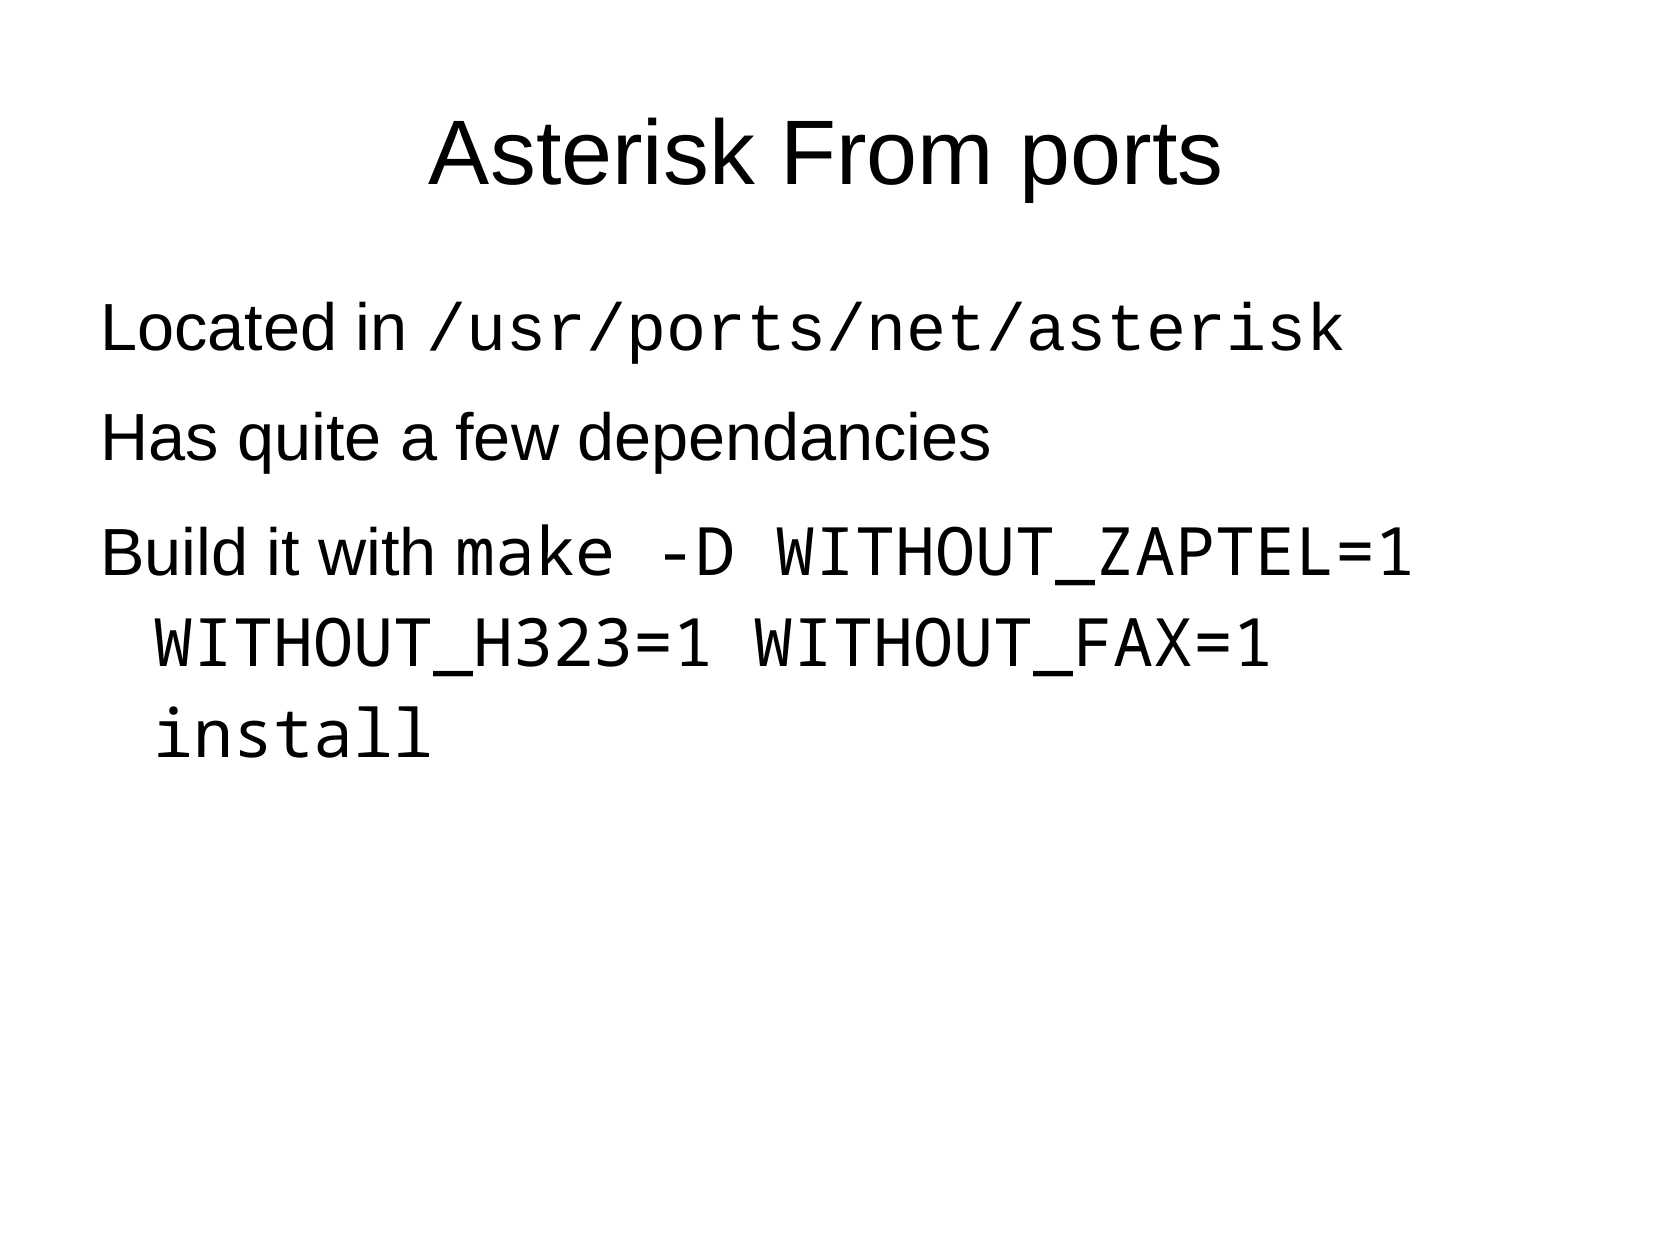

# Asterisk From ports
Located in /usr/ports/net/asterisk
Has quite a few dependancies
Build it with make -D WITHOUT_ZAPTEL=1 WITHOUT_H323=1 WITHOUT_FAX=1 install